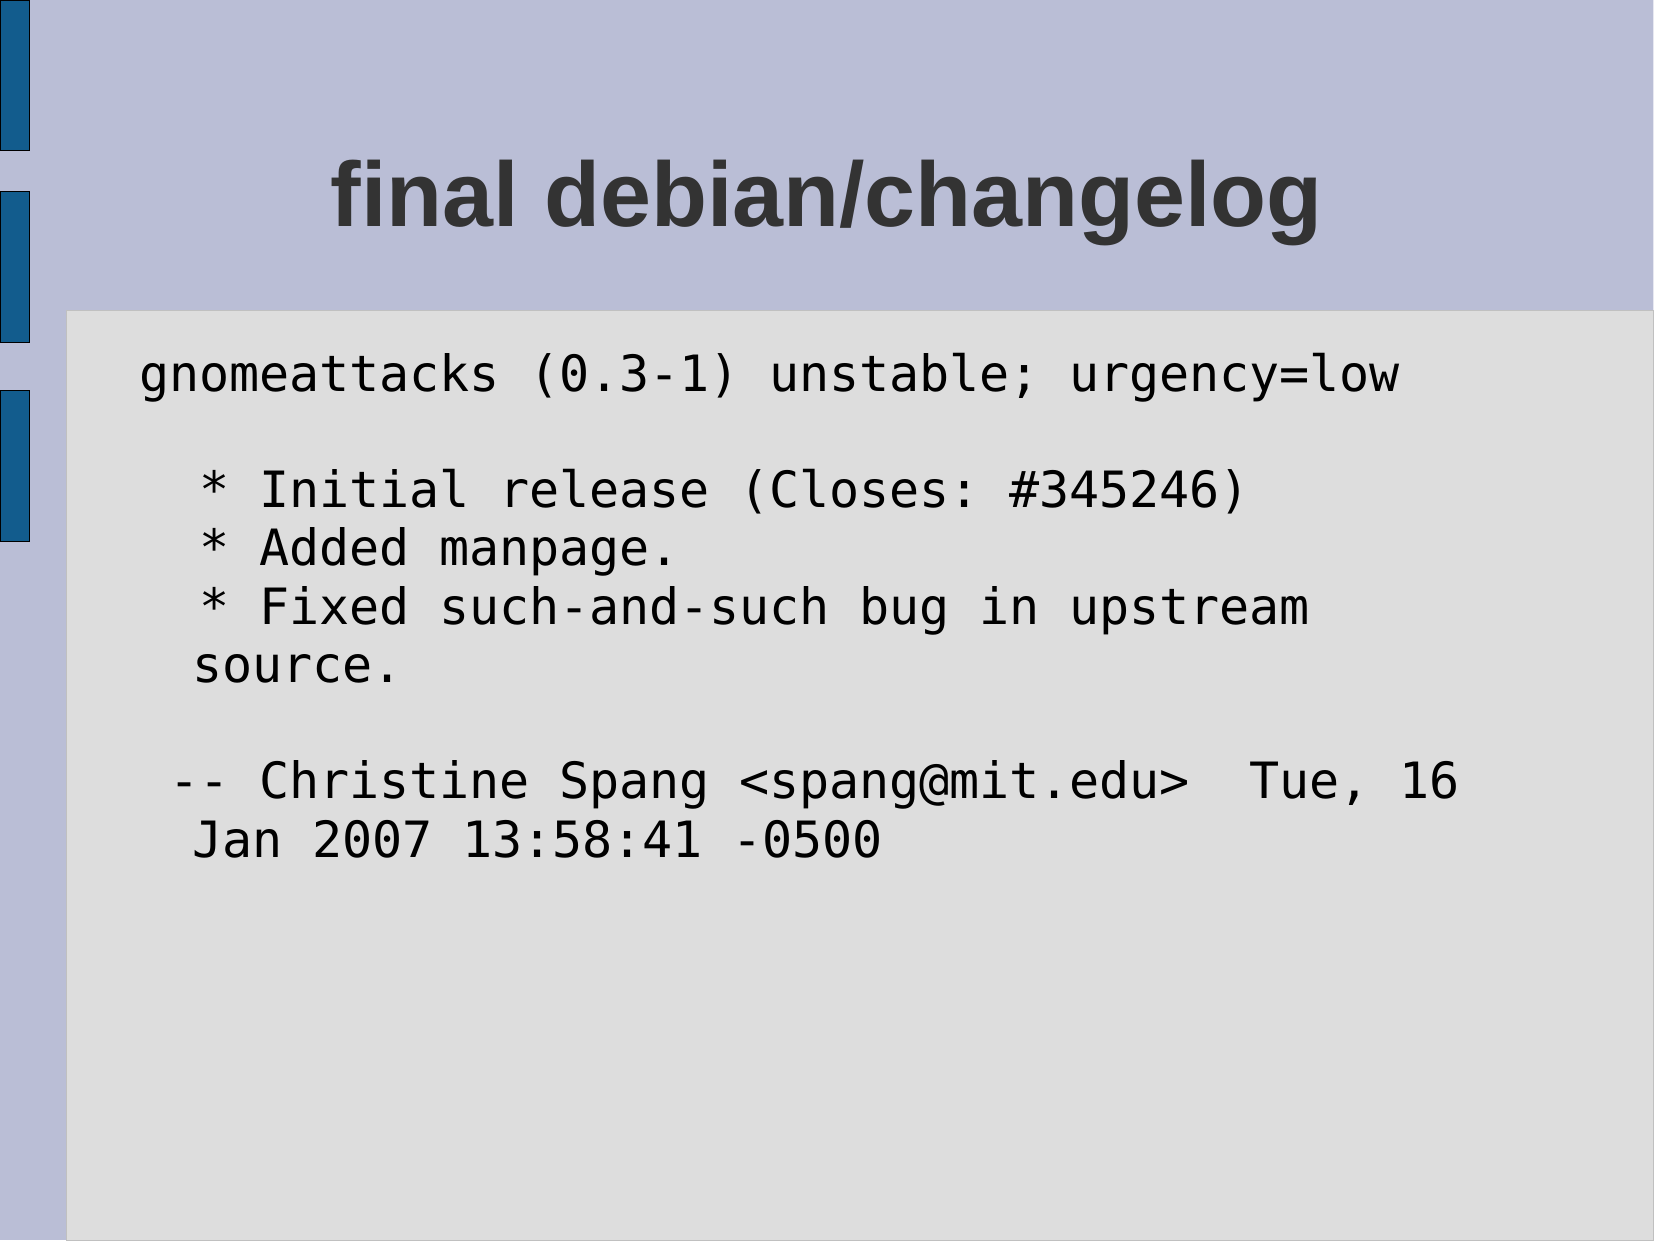

# final debian/changelog
gnomeattacks (0.3-1) unstable; urgency=low
 * Initial release (Closes: #345246)
 * Added manpage.
 * Fixed such-and-such bug in upstream source.
 -- Christine Spang <spang@mit.edu> Tue, 16 Jan 2007 13:58:41 -0500